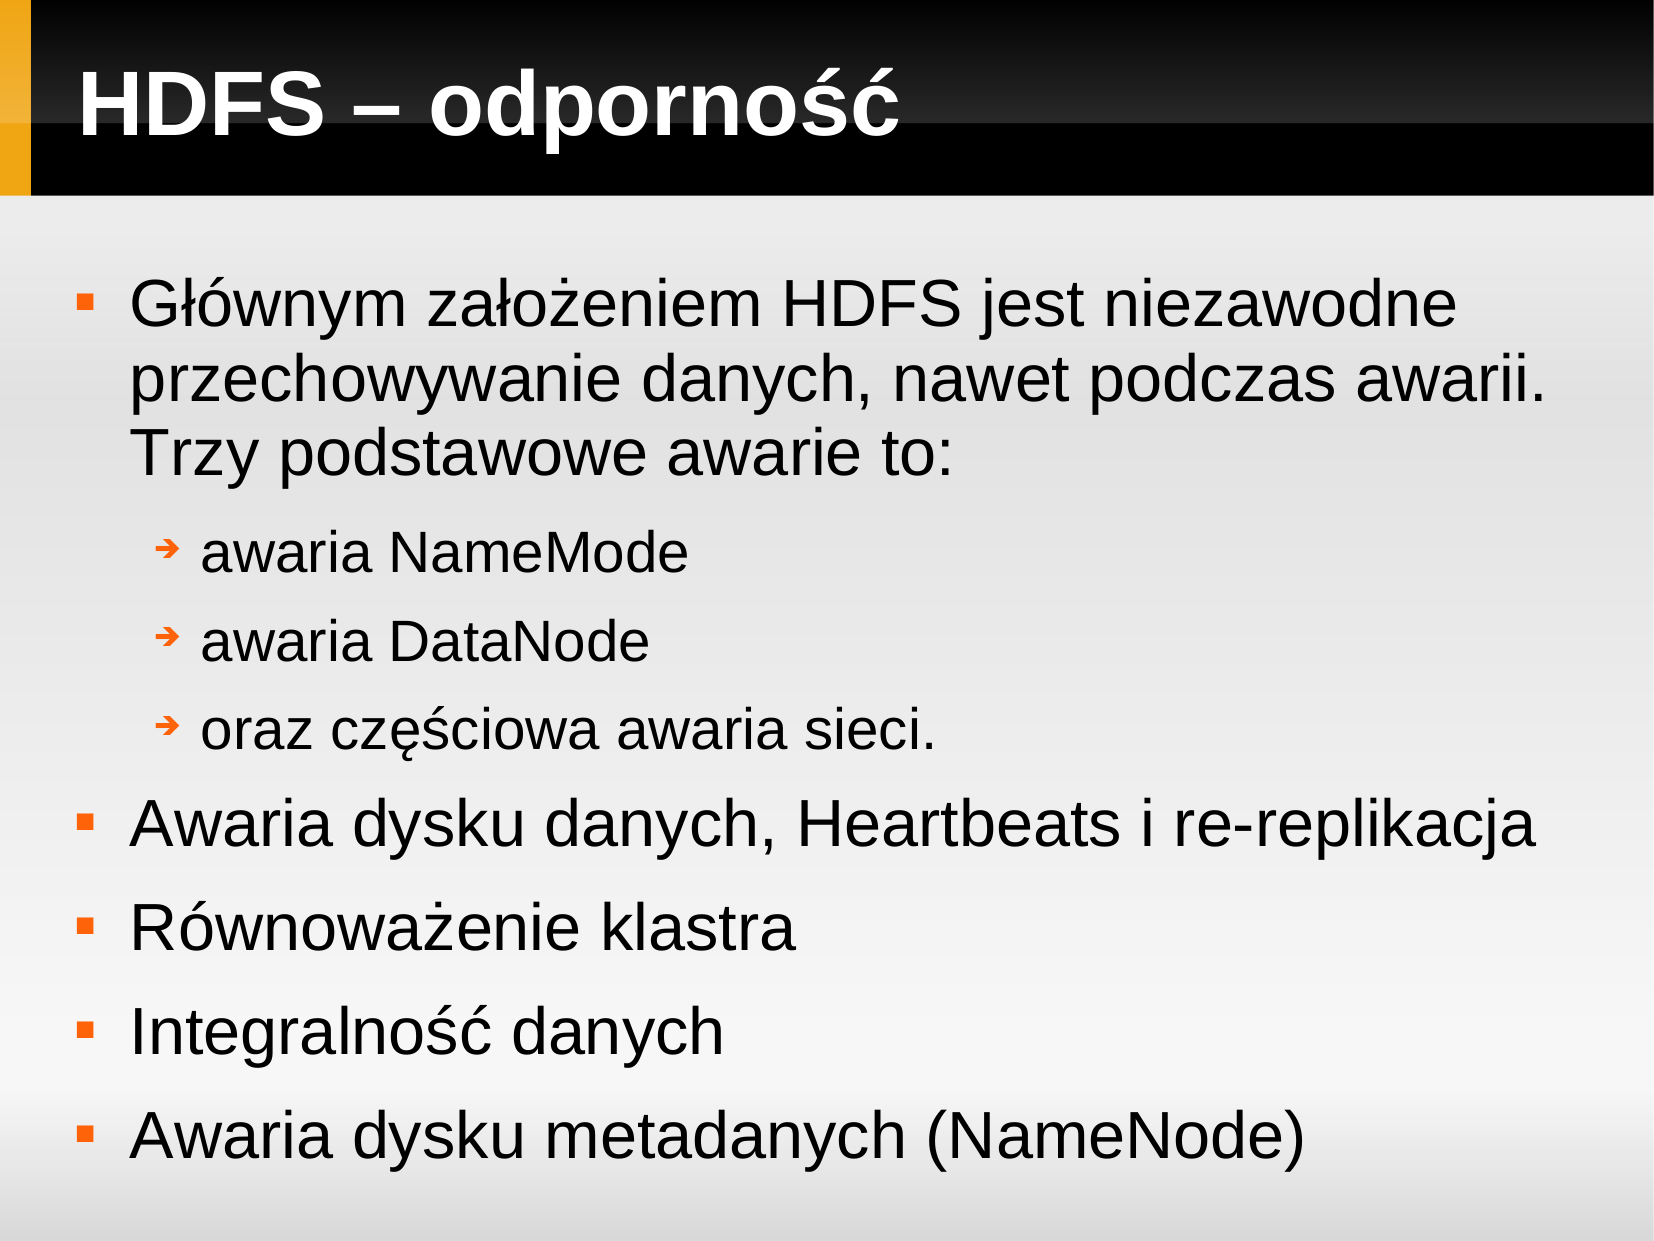

#
HDFS – odporność
Głównym założeniem HDFS jest niezawodne przechowywanie danych, nawet podczas awarii. Trzy podstawowe awarie to:
awaria NameMode
awaria DataNode
oraz częściowa awaria sieci.
Awaria dysku danych, Heartbeats i re-replikacja
Równoważenie klastra
Integralność danych
Awaria dysku metadanych (NameNode)